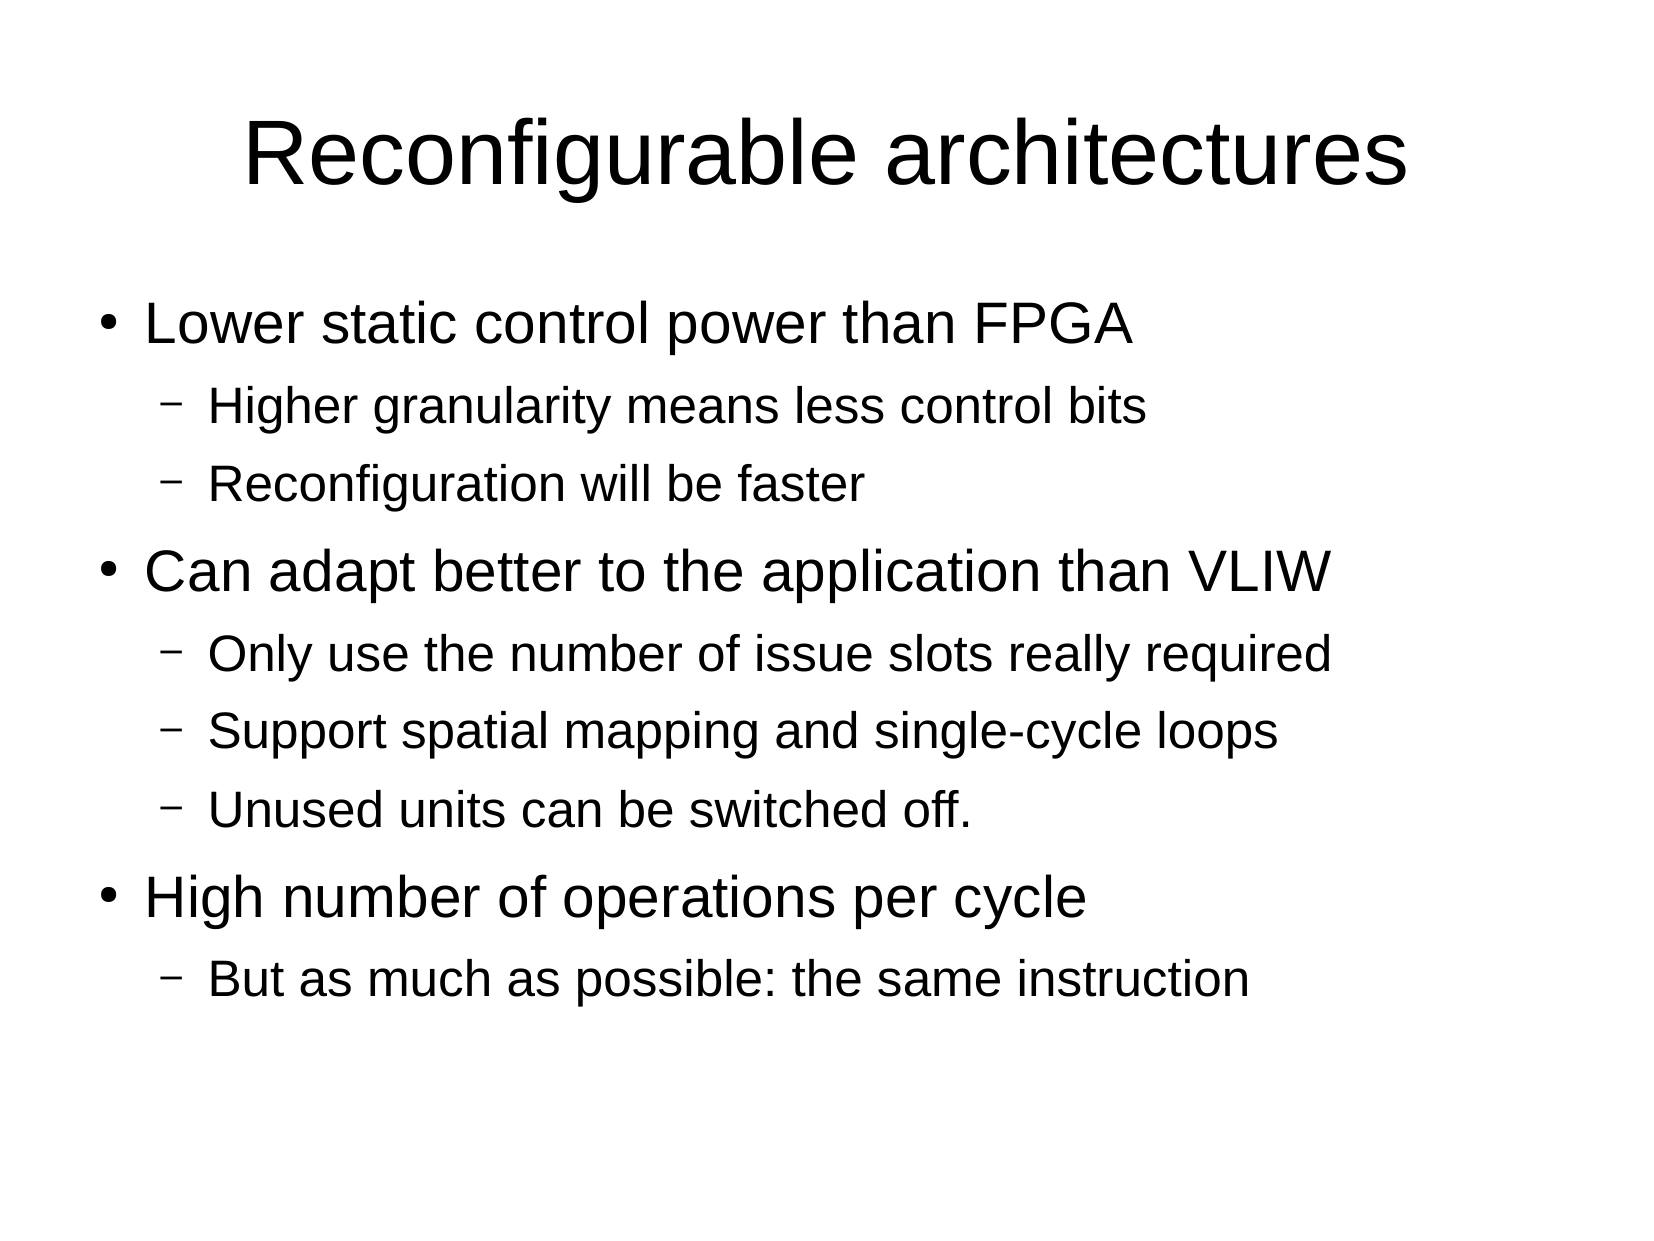

# Reconfigurable architectures
Lower static control power than FPGA
Higher granularity means less control bits
Reconfiguration will be faster
Can adapt better to the application than VLIW
Only use the number of issue slots really required
Support spatial mapping and single-cycle loops
Unused units can be switched off.
High number of operations per cycle
But as much as possible: the same instruction